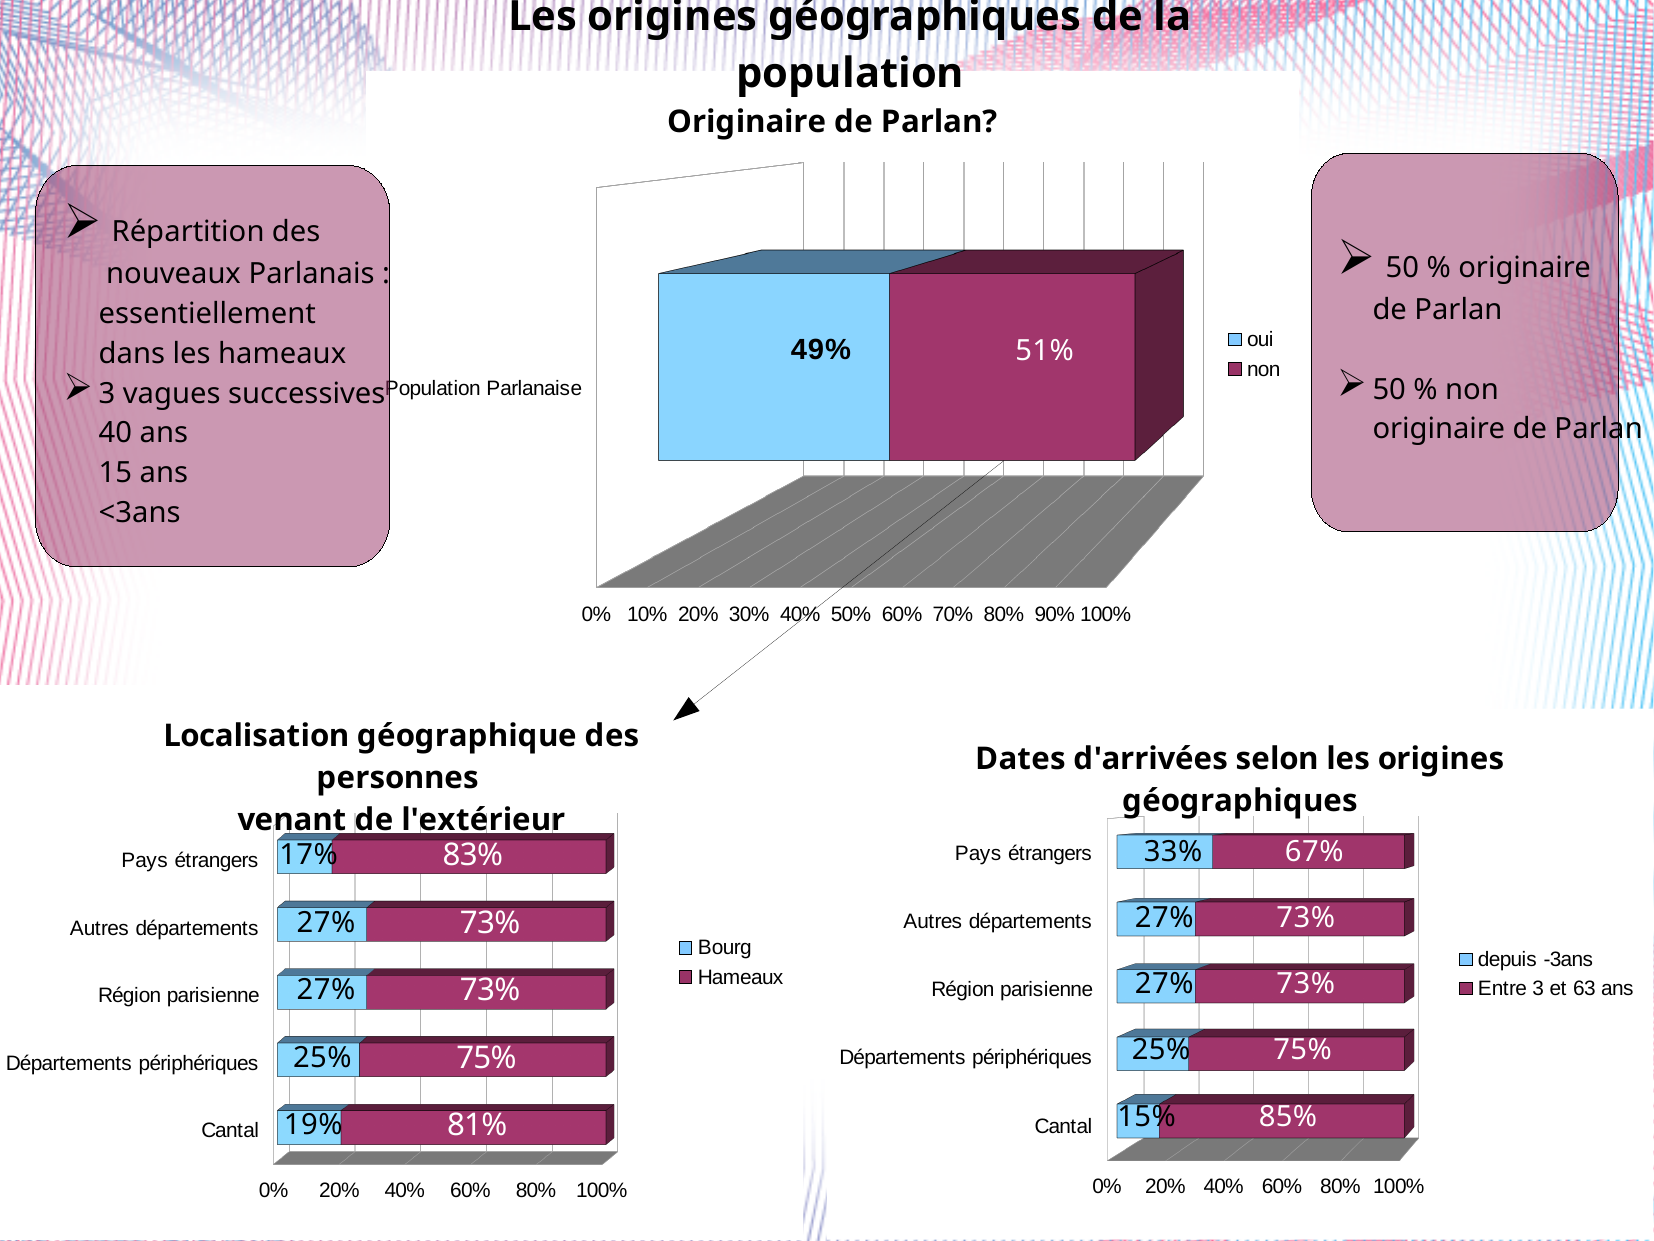

Les origines géographiques de la population
[unsupported chart]
 50 % originaire
de Parlan
50 % non
originaire de Parlan
 Répartition des
 nouveaux Parlanais :
essentiellement
dans les hameaux
3 vagues successives
40 ans
15 ans
<3ans
[unsupported chart]
[unsupported chart]